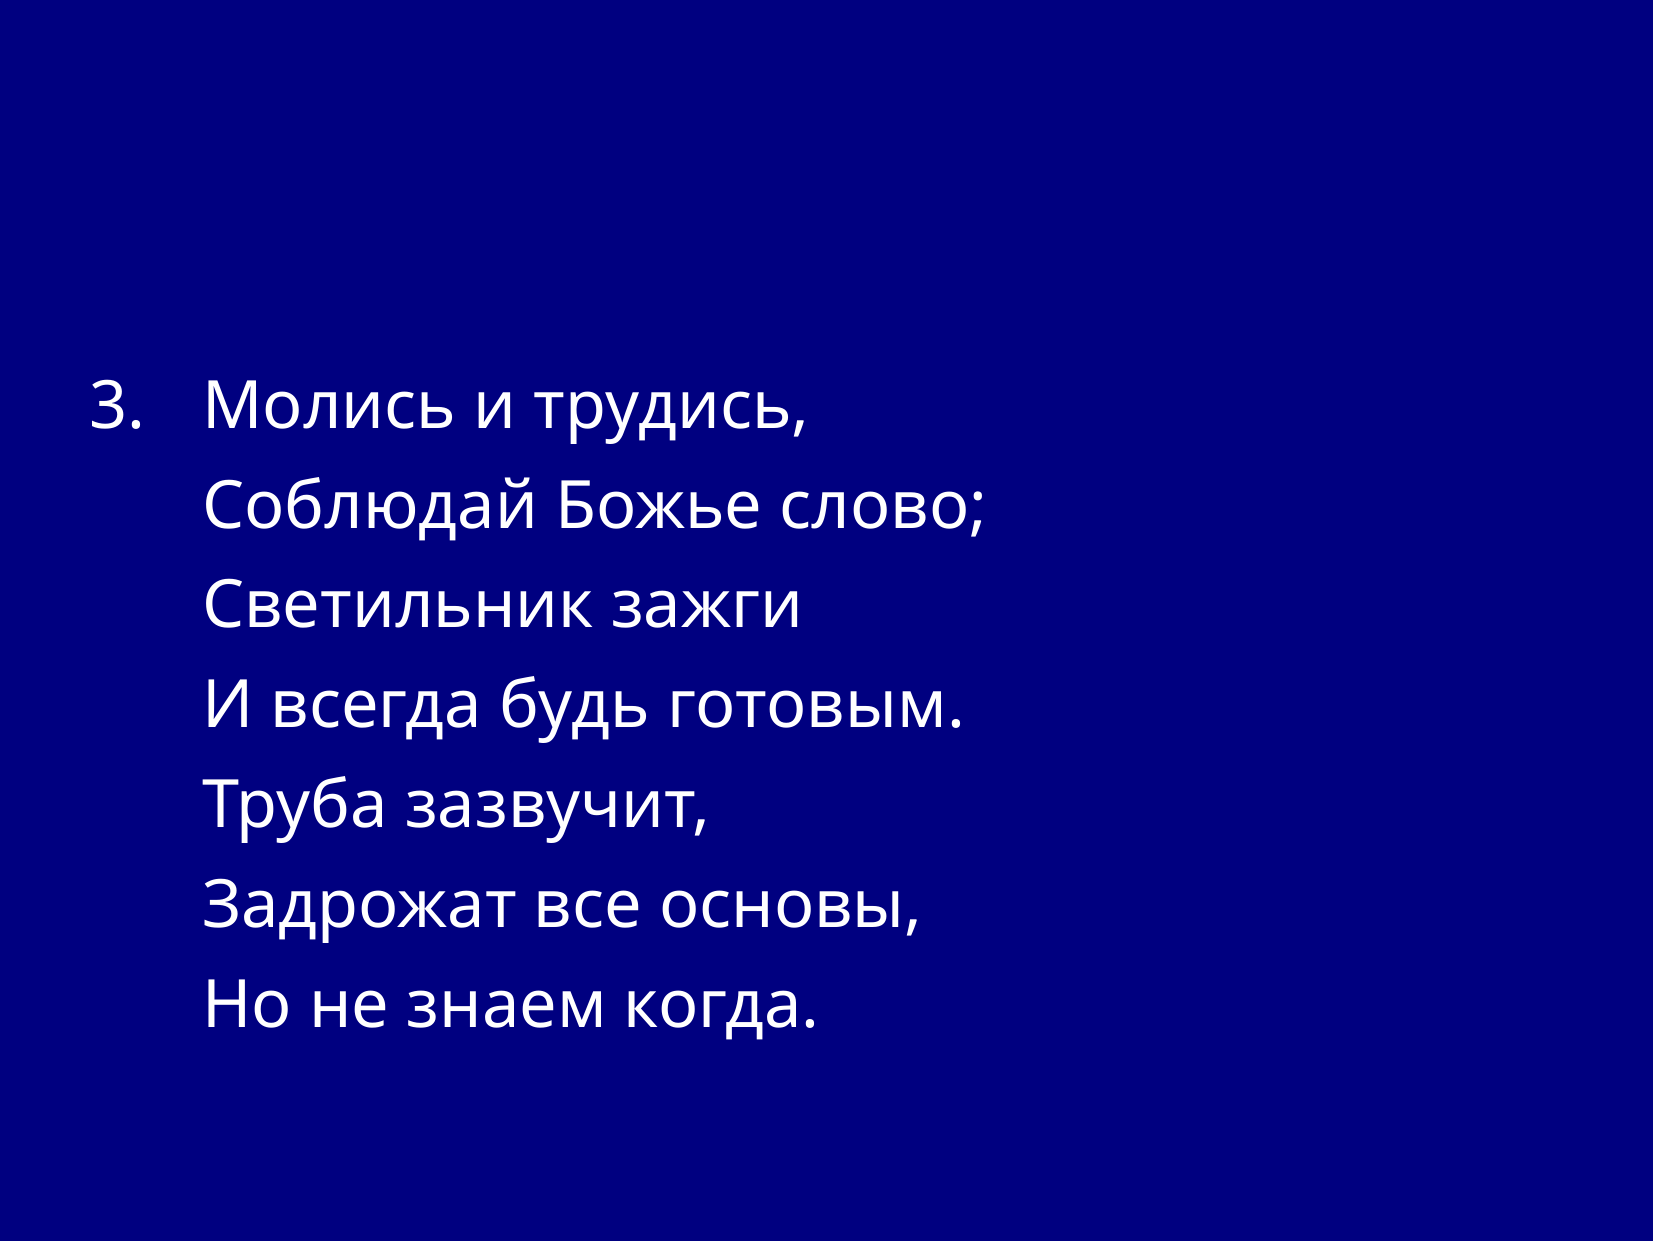

3.	Молись и трудись,
	Соблюдай Божье слово;
	Светильник зажги
	И всегда будь готовым.
	Труба зазвучит,
	Задрожат все основы,
	Но не знаем когда.